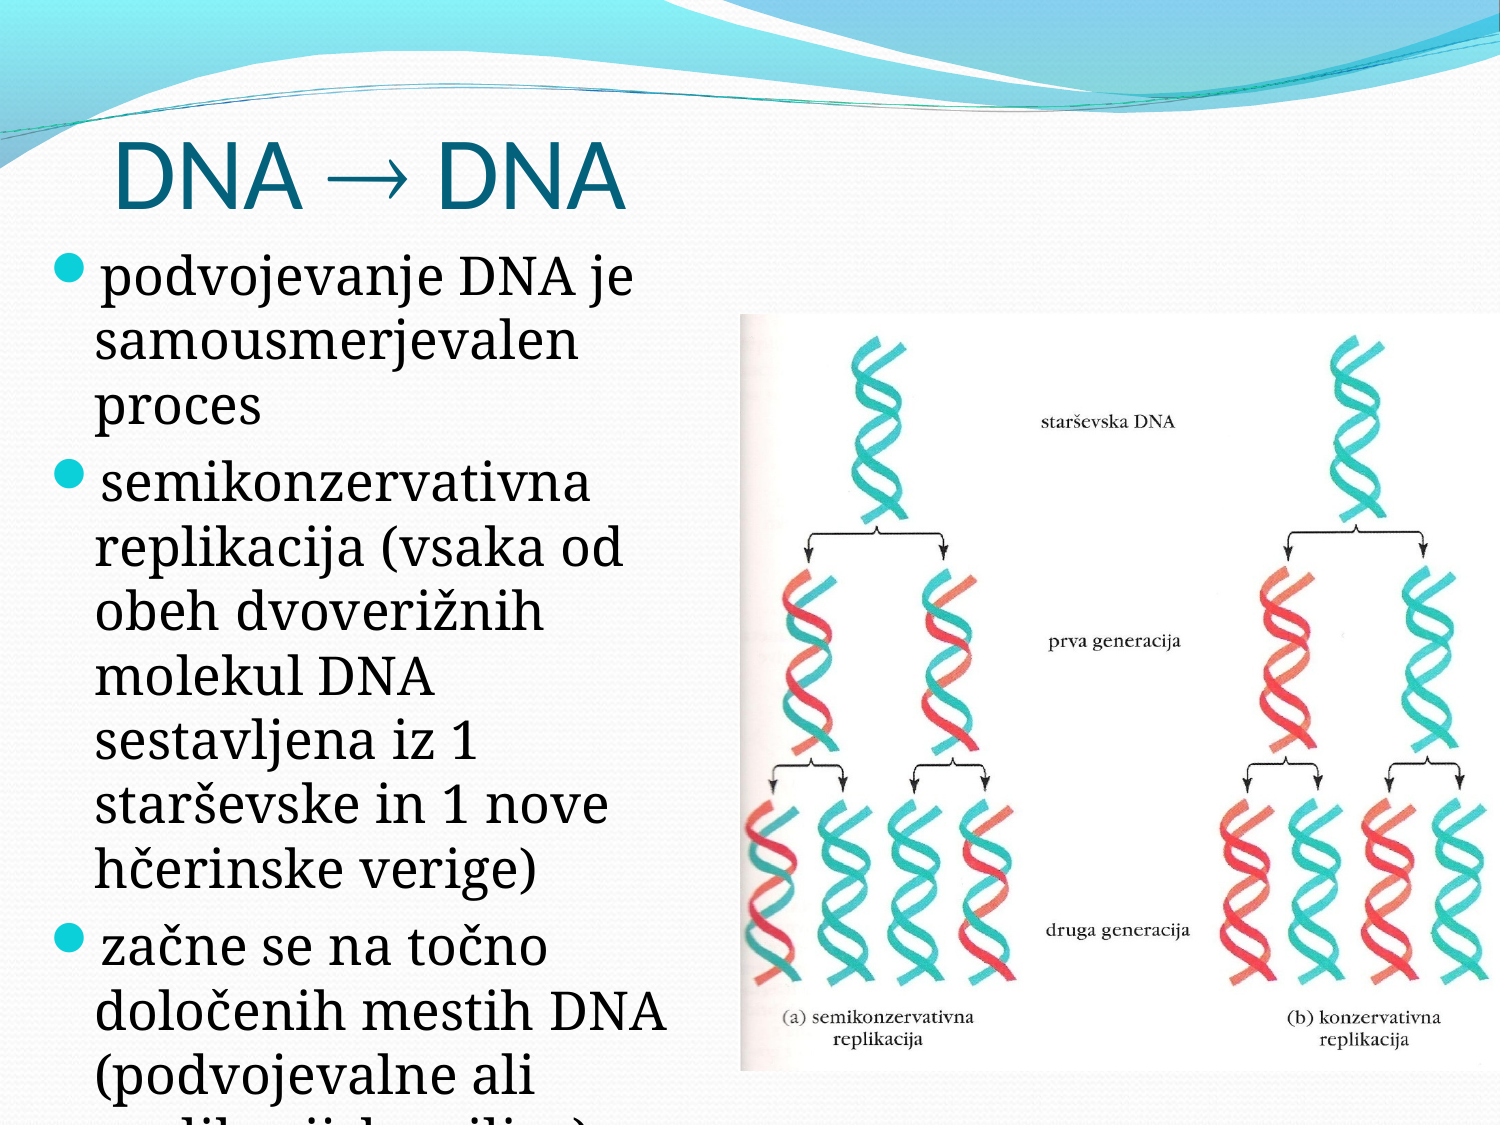

# DNA  DNA
podvojevanje DNA je samousmerjevalen proces
semikonzervativna replikacija (vsaka od obeh dvoverižnih molekul DNA sestavljena iz 1 starševske in 1 nove hčerinske verige)
začne se na točno določenih mestih DNA (podvojevalne ali replikacijske vilice)